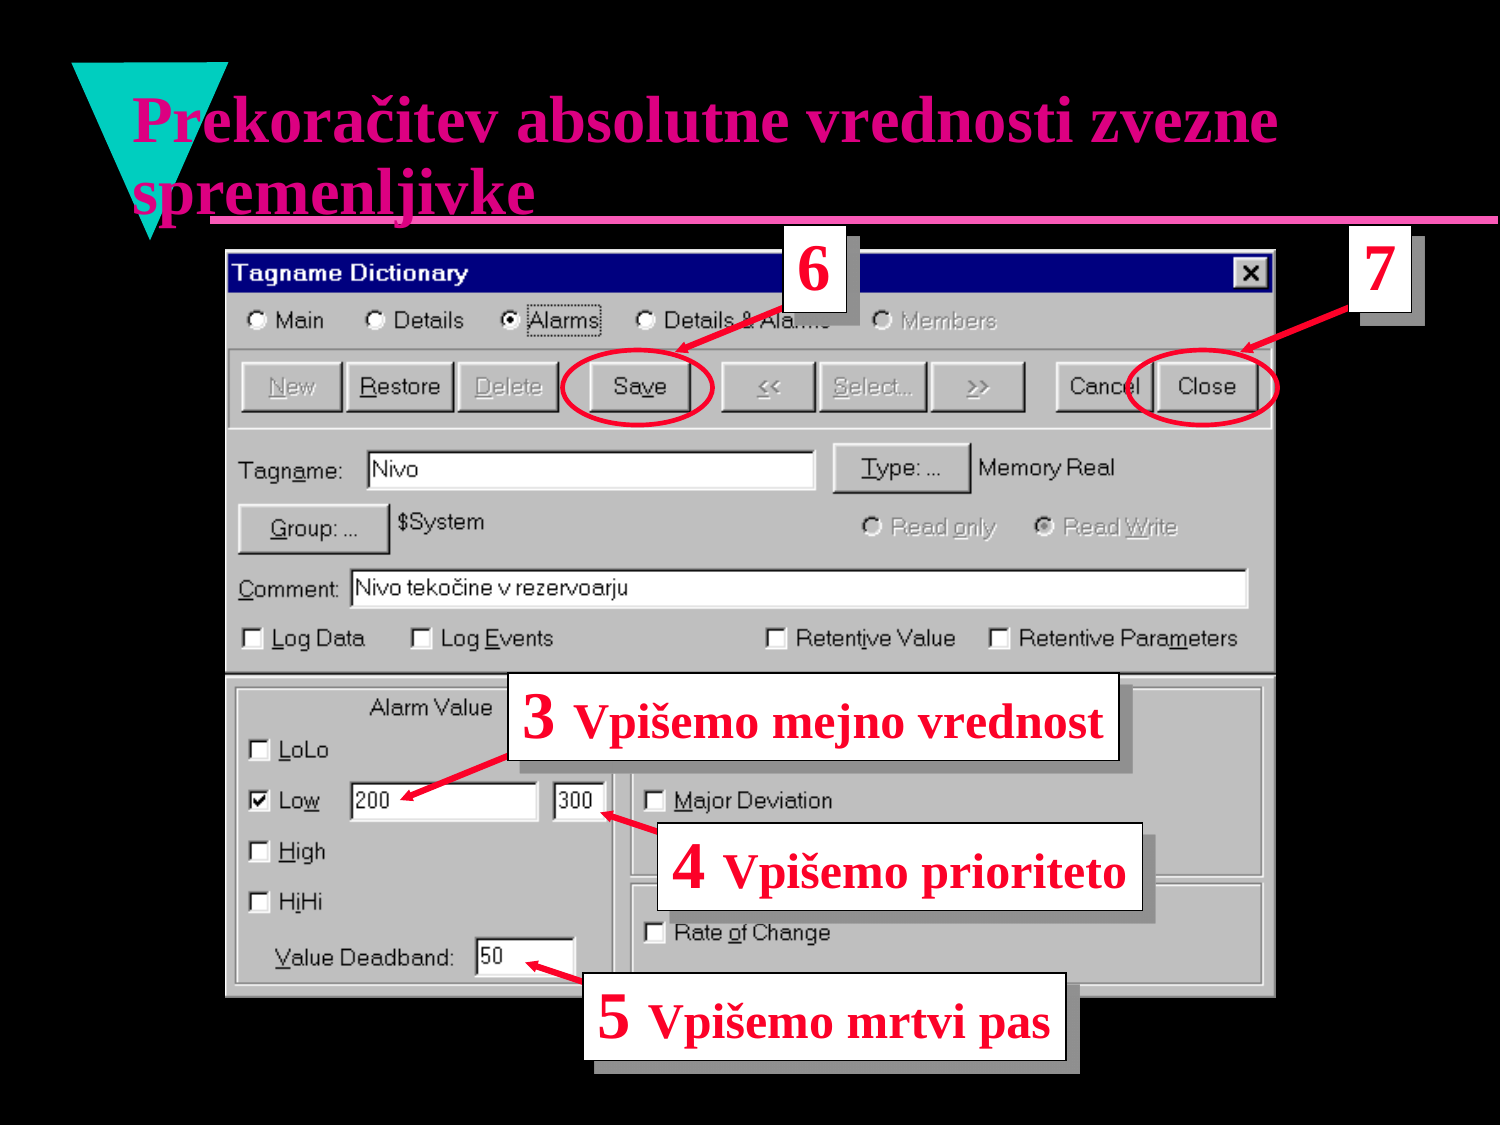

# Prekoračitev absolutne vrednosti zvezne spremenljivke
6
7
3 Vpišemo mejno vrednost
4 Vpišemo prioriteto
5 Vpišemo mrtvi pas
RVP2
Alarmi in Dogodki
16